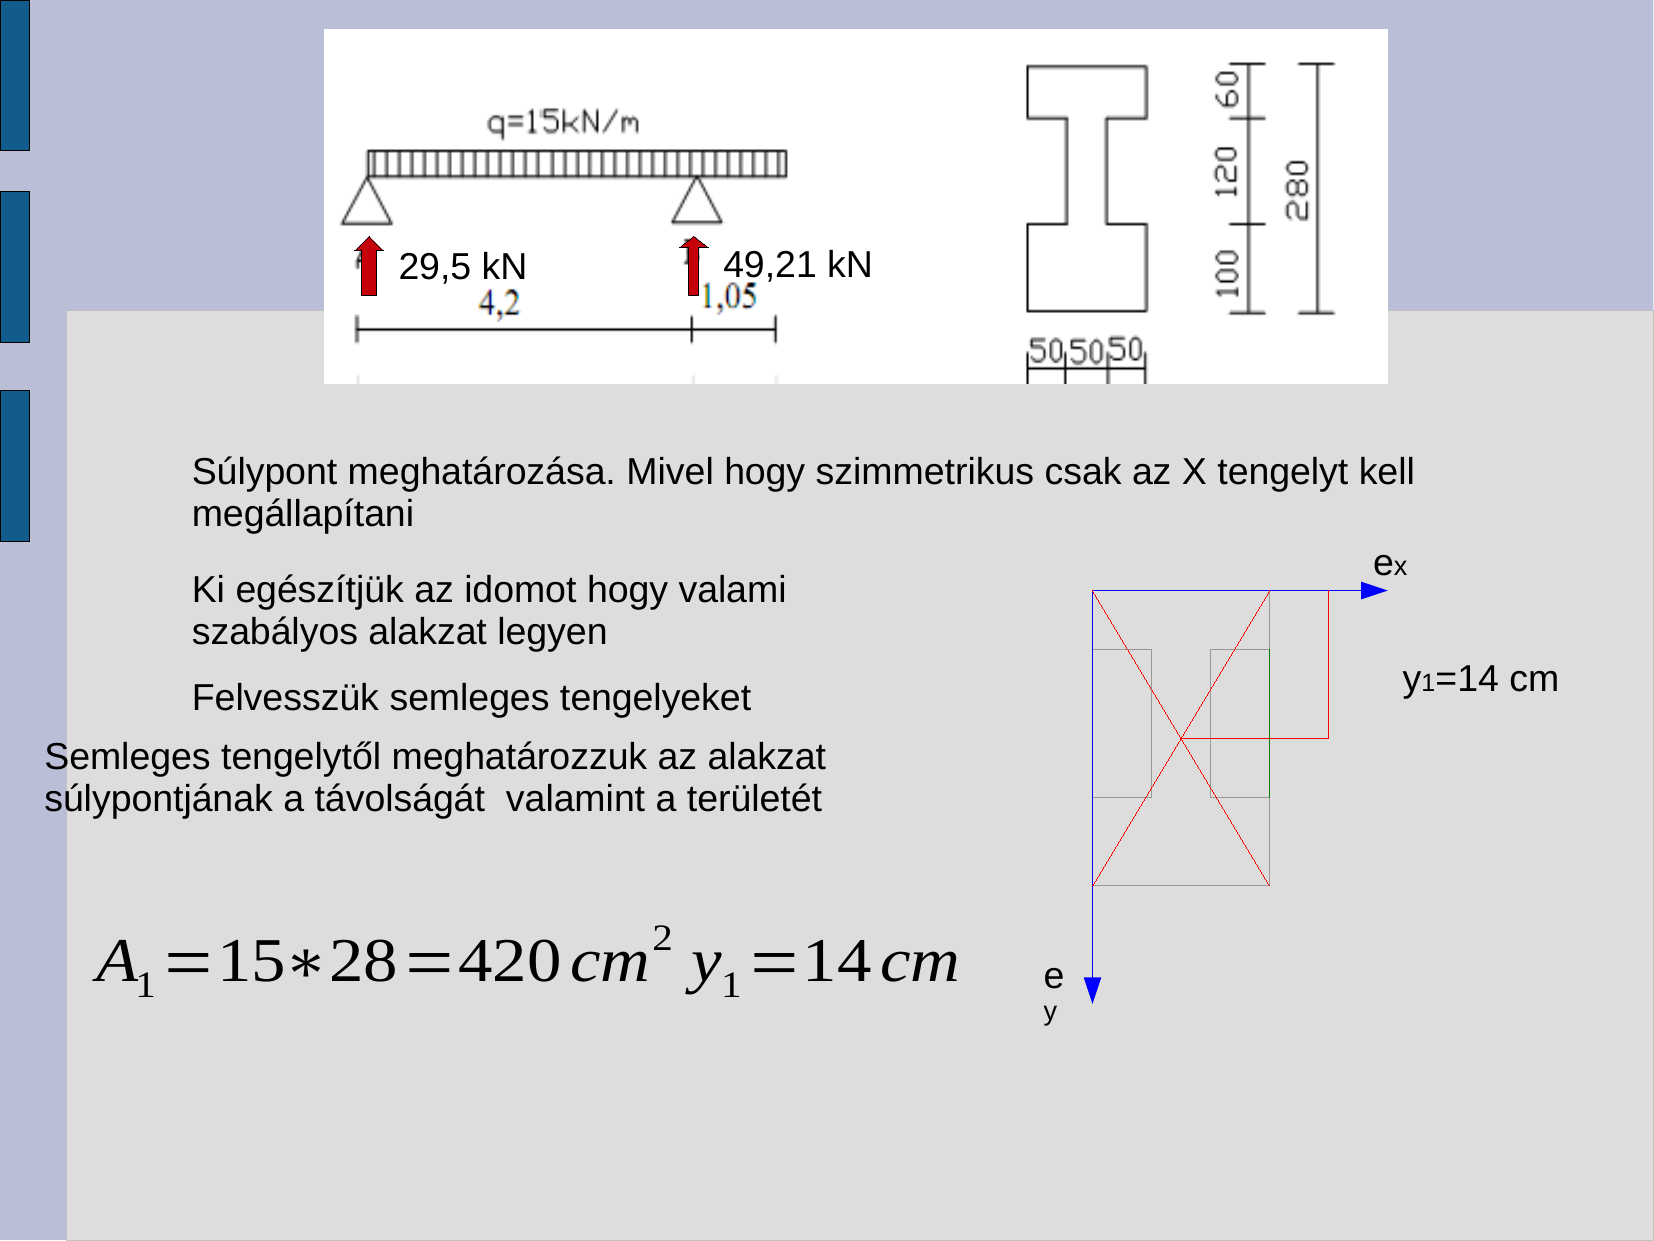

49,21 kN
29,5 kN
Súlypont meghatározása. Mivel hogy szimmetrikus csak az X tengelyt kell megállapítani
ex
Ki egészítjük az idomot hogy valami szabályos alakzat legyen
y1=14 cm
Felvesszük semleges tengelyeket
Semleges tengelytől meghatározzuk az alakzat súlypontjának a távolságát valamint a területét
ey